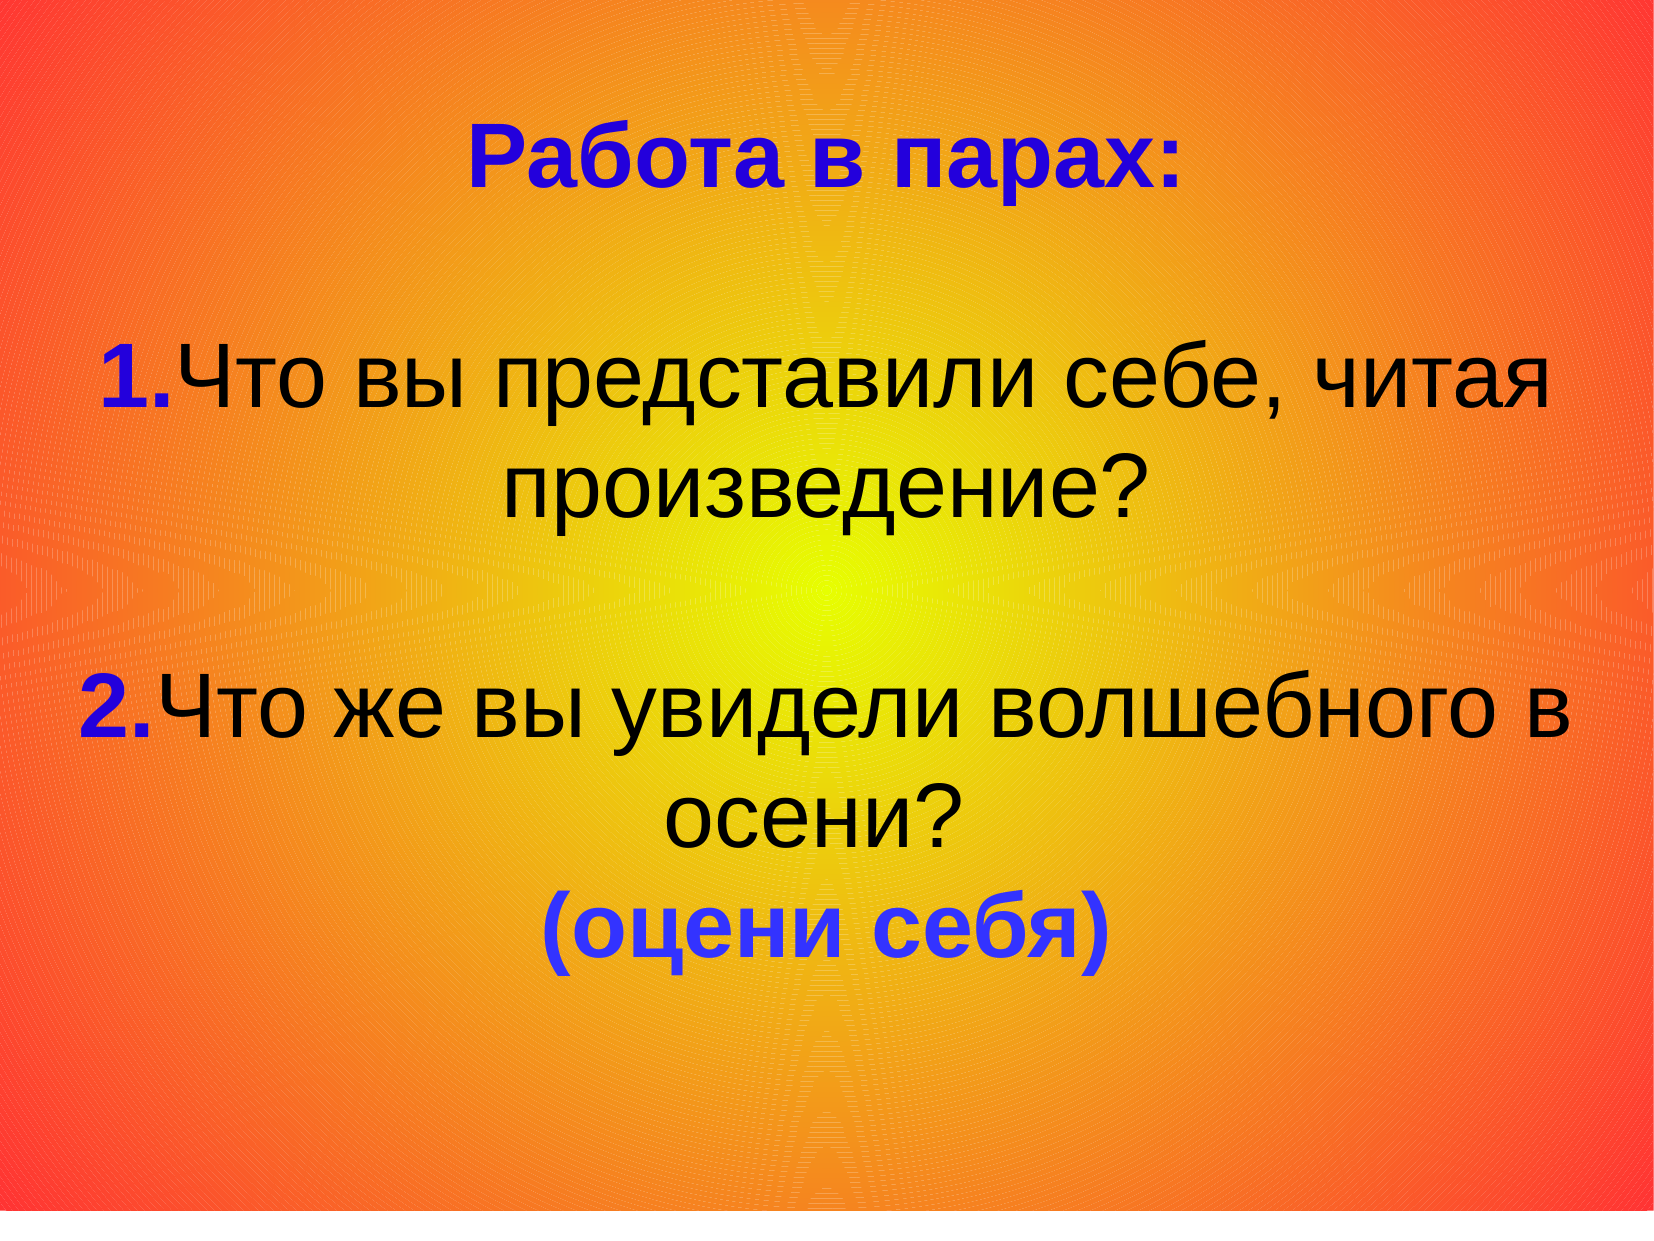

# Работа в парах: 1.Что вы представили себе, читая произведение? 2.Что же вы увидели волшебного в осени? (оцени себя)